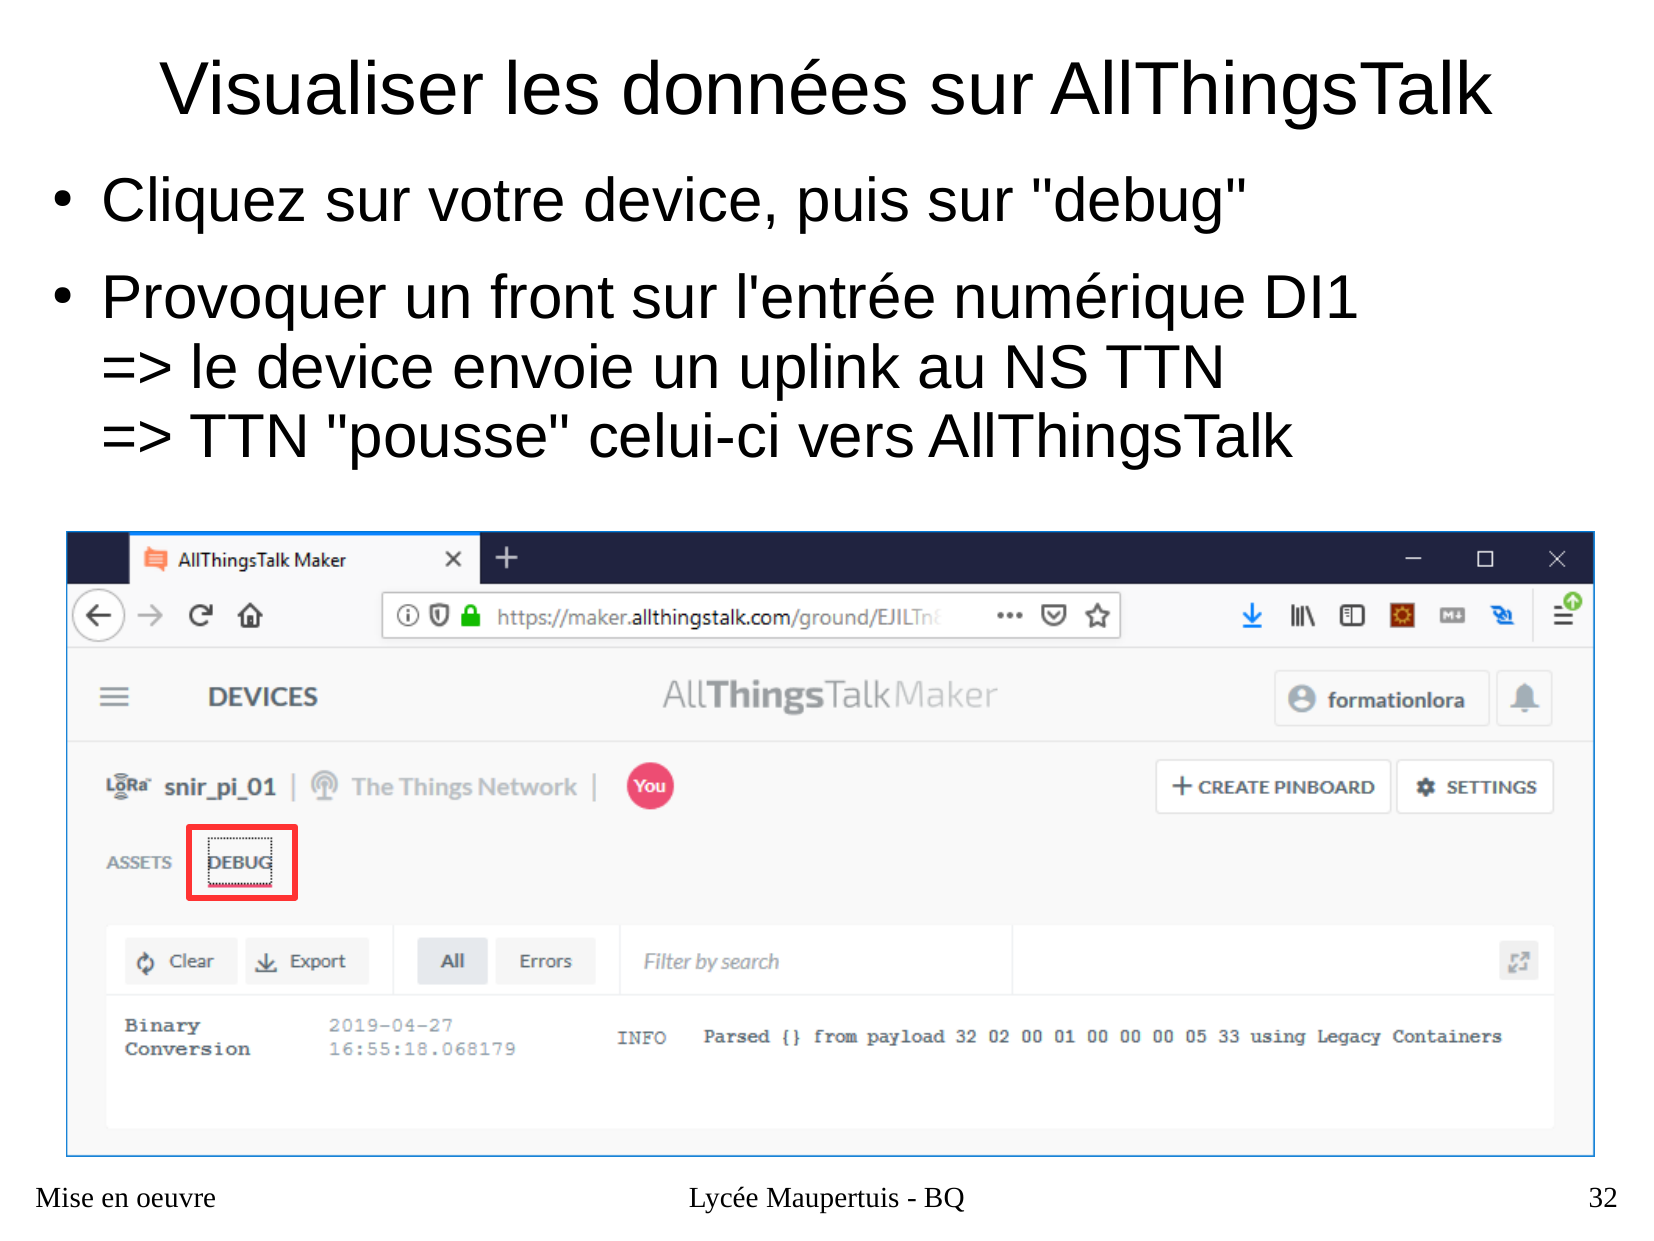

# Visualiser les données sur AllThingsTalk
Cliquez sur votre device, puis sur "debug"
Provoquer un front sur l'entrée numérique DI1
=> le device envoie un uplink au NS TTN
=> TTN "pousse" celui-ci vers AllThingsTalk
Mise en oeuvre
Lycée Maupertuis - BQ
32